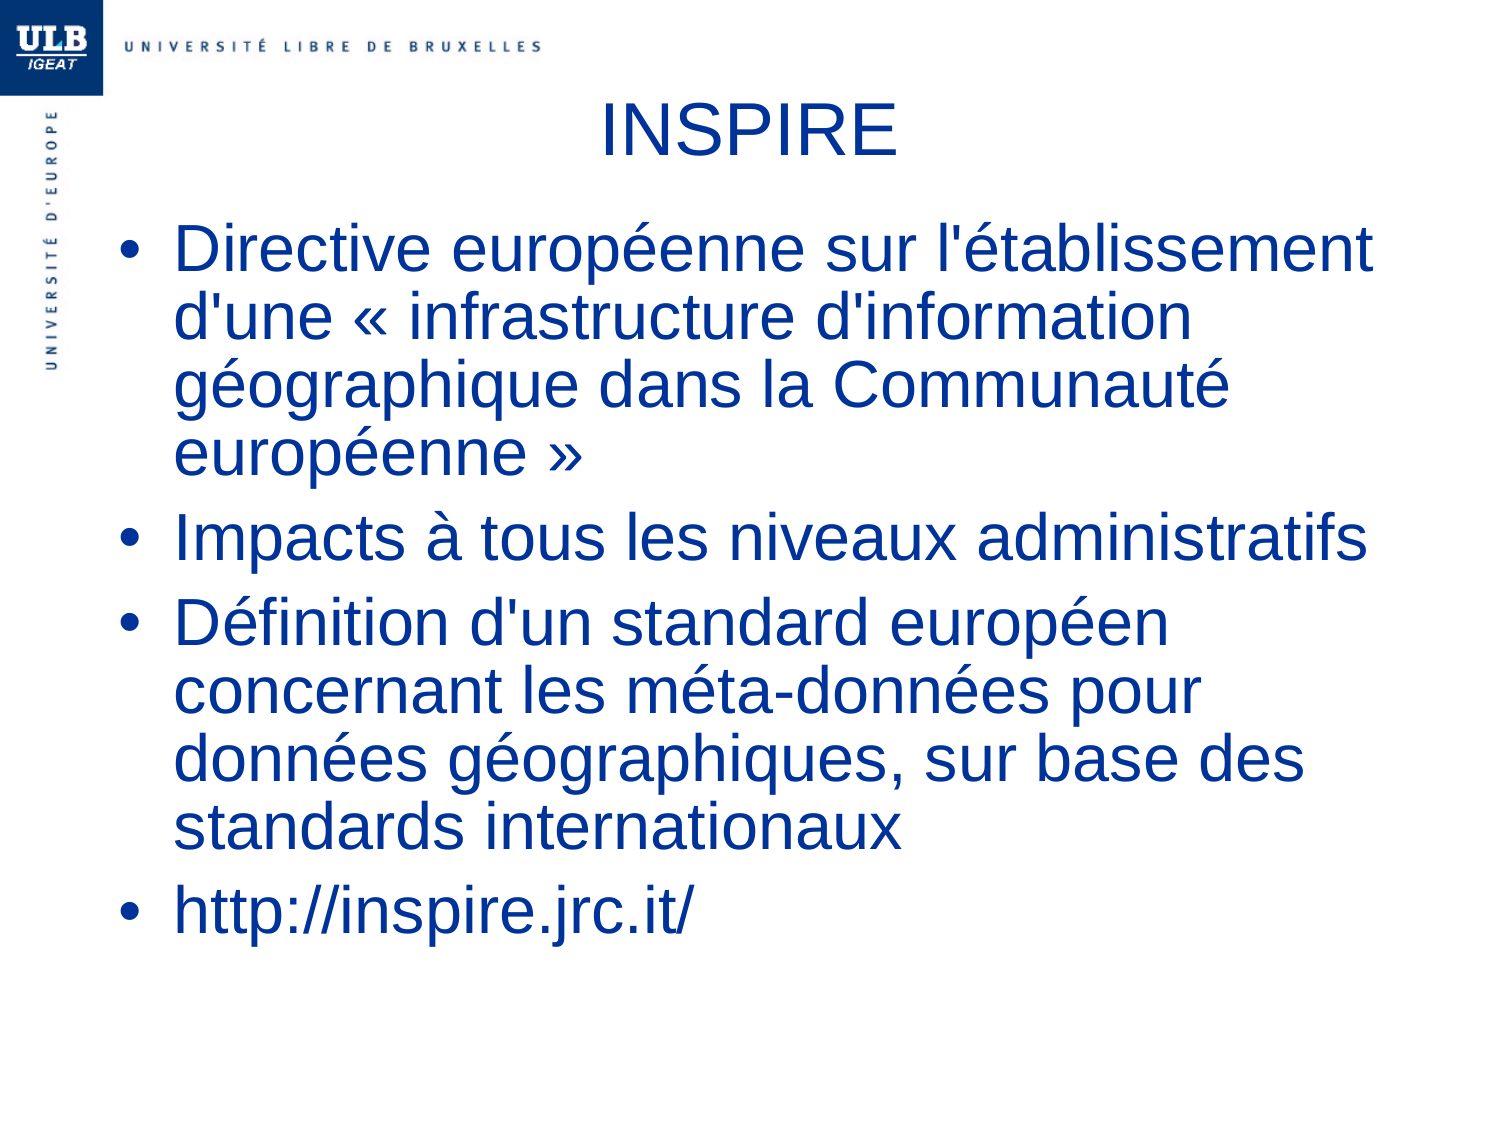

# INSPIRE
Directive européenne sur l'établissement d'une « infrastructure d'information géographique dans la Communauté européenne »
Impacts à tous les niveaux administratifs
Définition d'un standard européen concernant les méta-données pour données géographiques, sur base des standards internationaux
http://inspire.jrc.it/